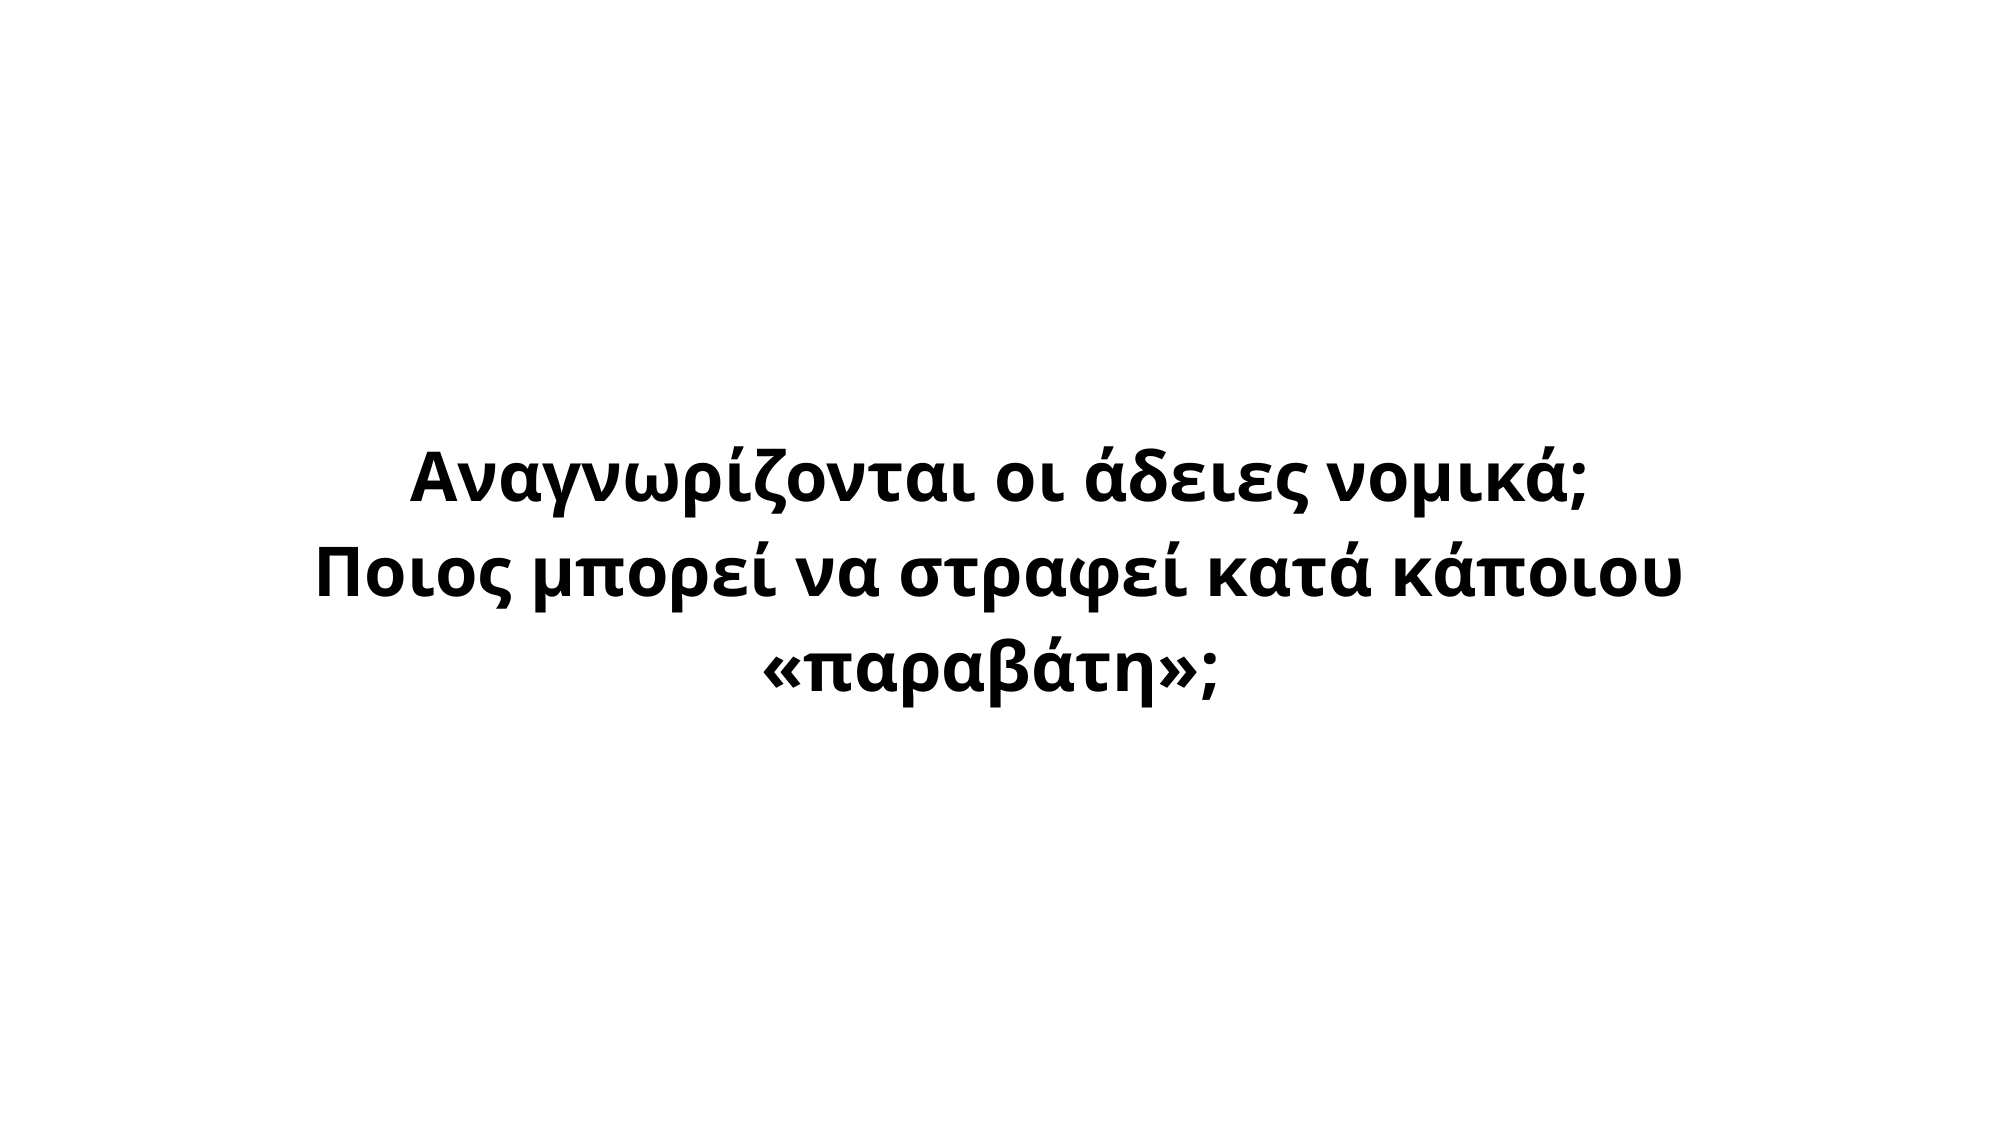

# Αναγνωρίζονται οι άδειες νομικά; Ποιος μπορεί να στραφεί κατά κάποιου «παραβάτη»;